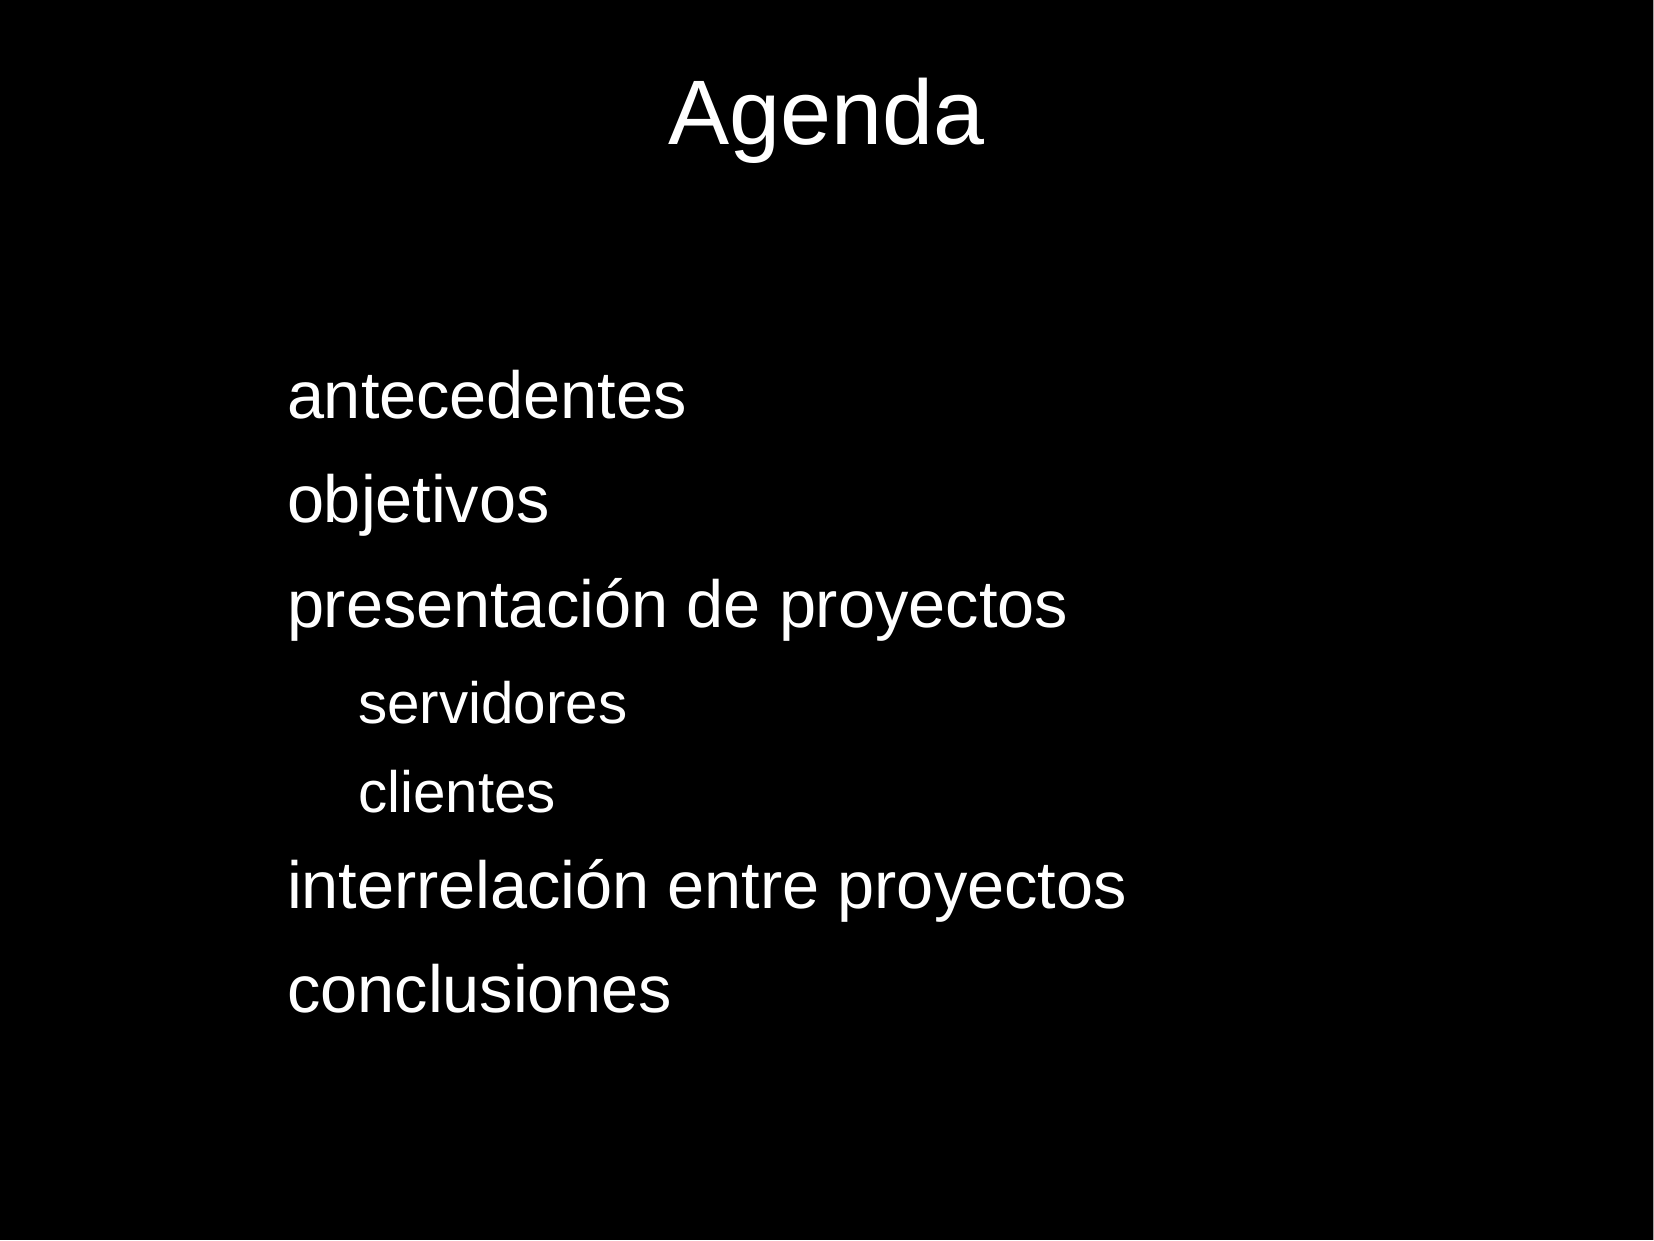

# Agenda
antecedentes
objetivos
presentación de proyectos
servidores
clientes
interrelación entre proyectos
conclusiones